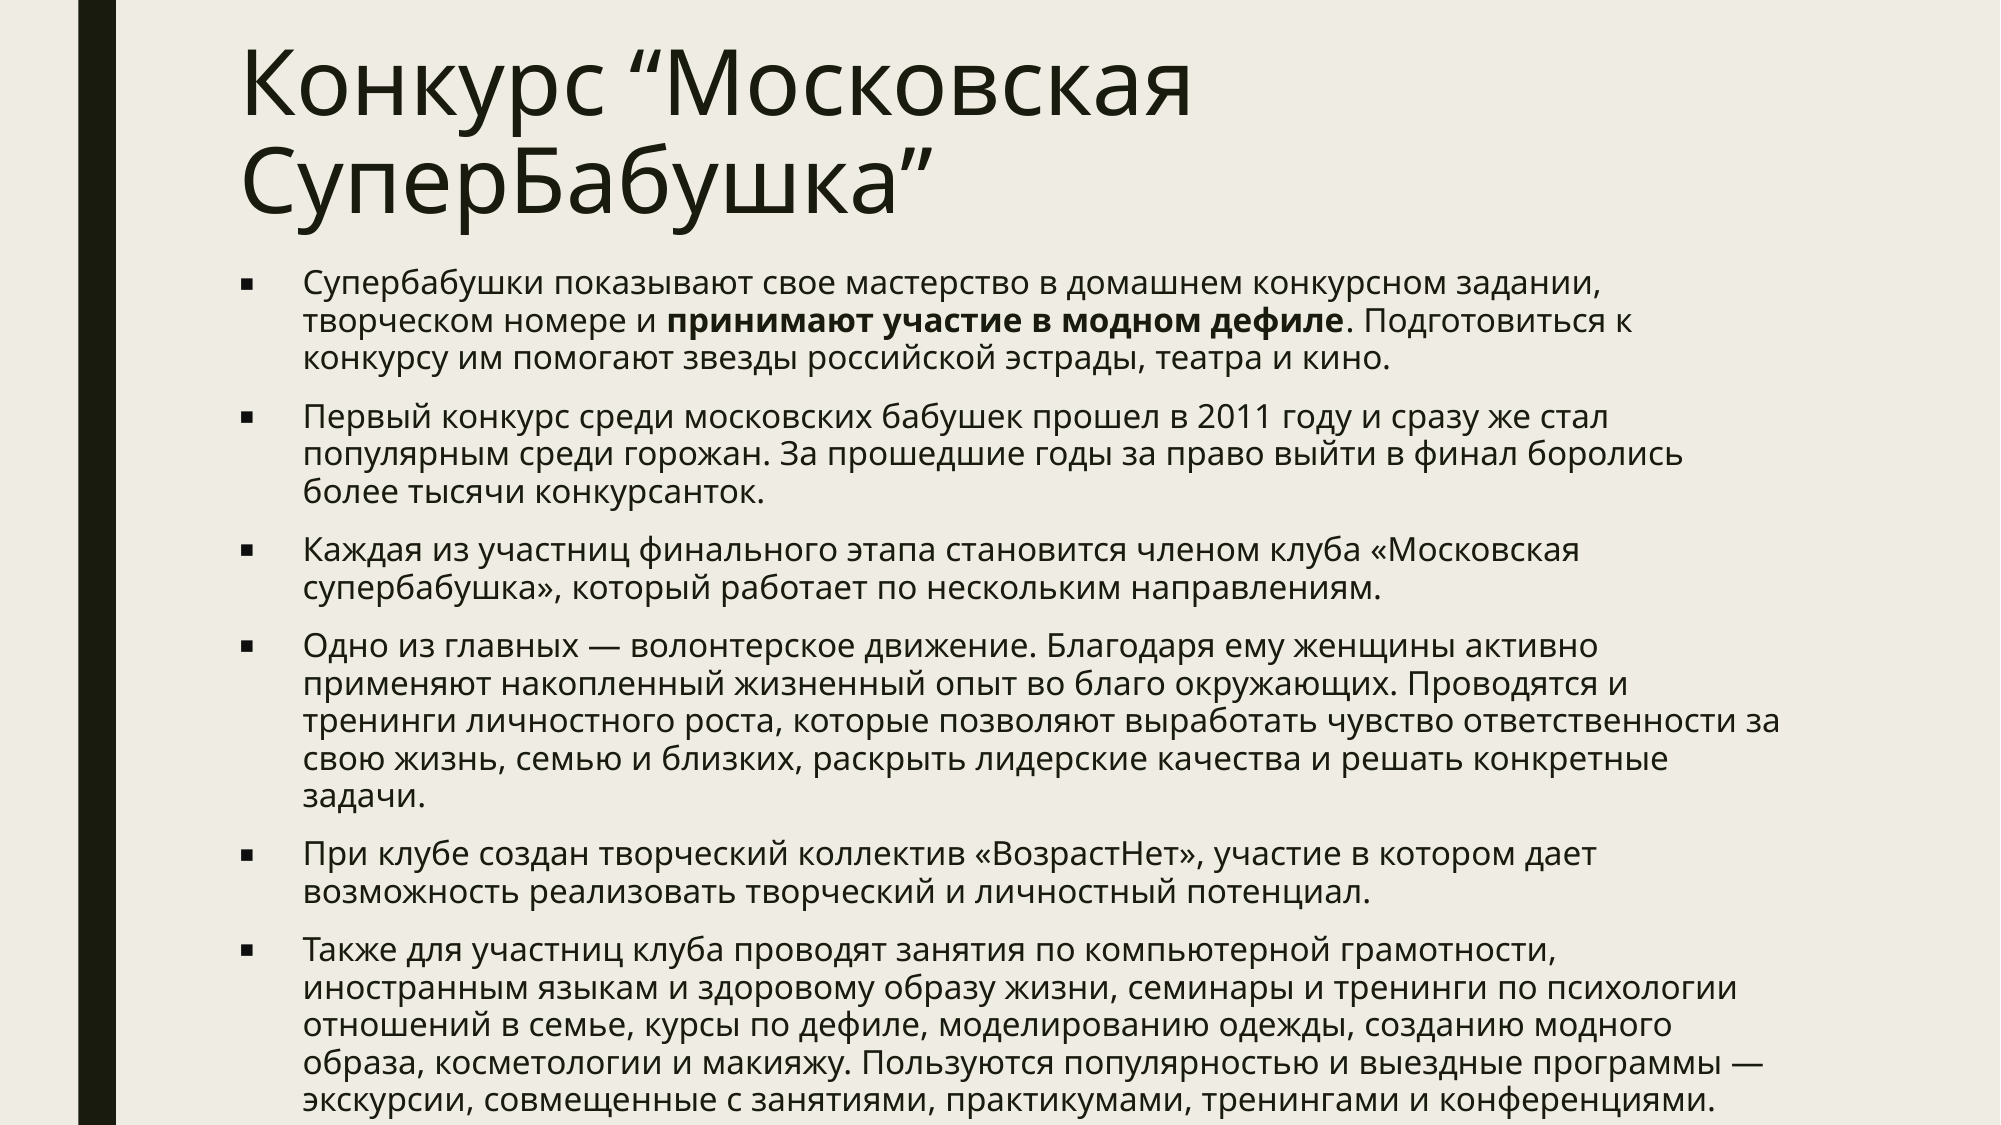

# Конкурс “Московская СуперБабушка”
Супербабушки показывают свое мастерство в домашнем конкурсном задании, творческом номере и принимают участие в модном дефиле. Подготовиться к конкурсу им помогают звезды российской эстрады, театра и кино.
Первый конкурс среди московских бабушек прошел в 2011 году и сразу же стал популярным среди горожан. За прошедшие годы за право выйти в финал боролись более тысячи конкурсанток.
Каждая из участниц финального этапа становится членом клуба «Московская супербабушка», который работает по нескольким направлениям.
Одно из главных — волонтерское движение. Благодаря ему женщины активно применяют накопленный жизненный опыт во благо окружающих. Проводятся и тренинги личностного роста, которые позволяют выработать чувство ответственности за свою жизнь, семью и близких, раскрыть лидерские качества и решать конкретные задачи.
При клубе создан творческий коллектив «ВозрастНет», участие в котором дает возможность реализовать творческий и личностный потенциал.
Также для участниц клуба проводят занятия по компьютерной грамотности, иностранным языкам и здоровому образу жизни, семинары и тренинги по психологии отношений в семье, курсы по дефиле, моделированию одежды, созданию модного образа, косметологии и макияжу. Пользуются популярностью и выездные программы — экскурсии, совмещенные с занятиями, практикумами, тренингами и конференциями.